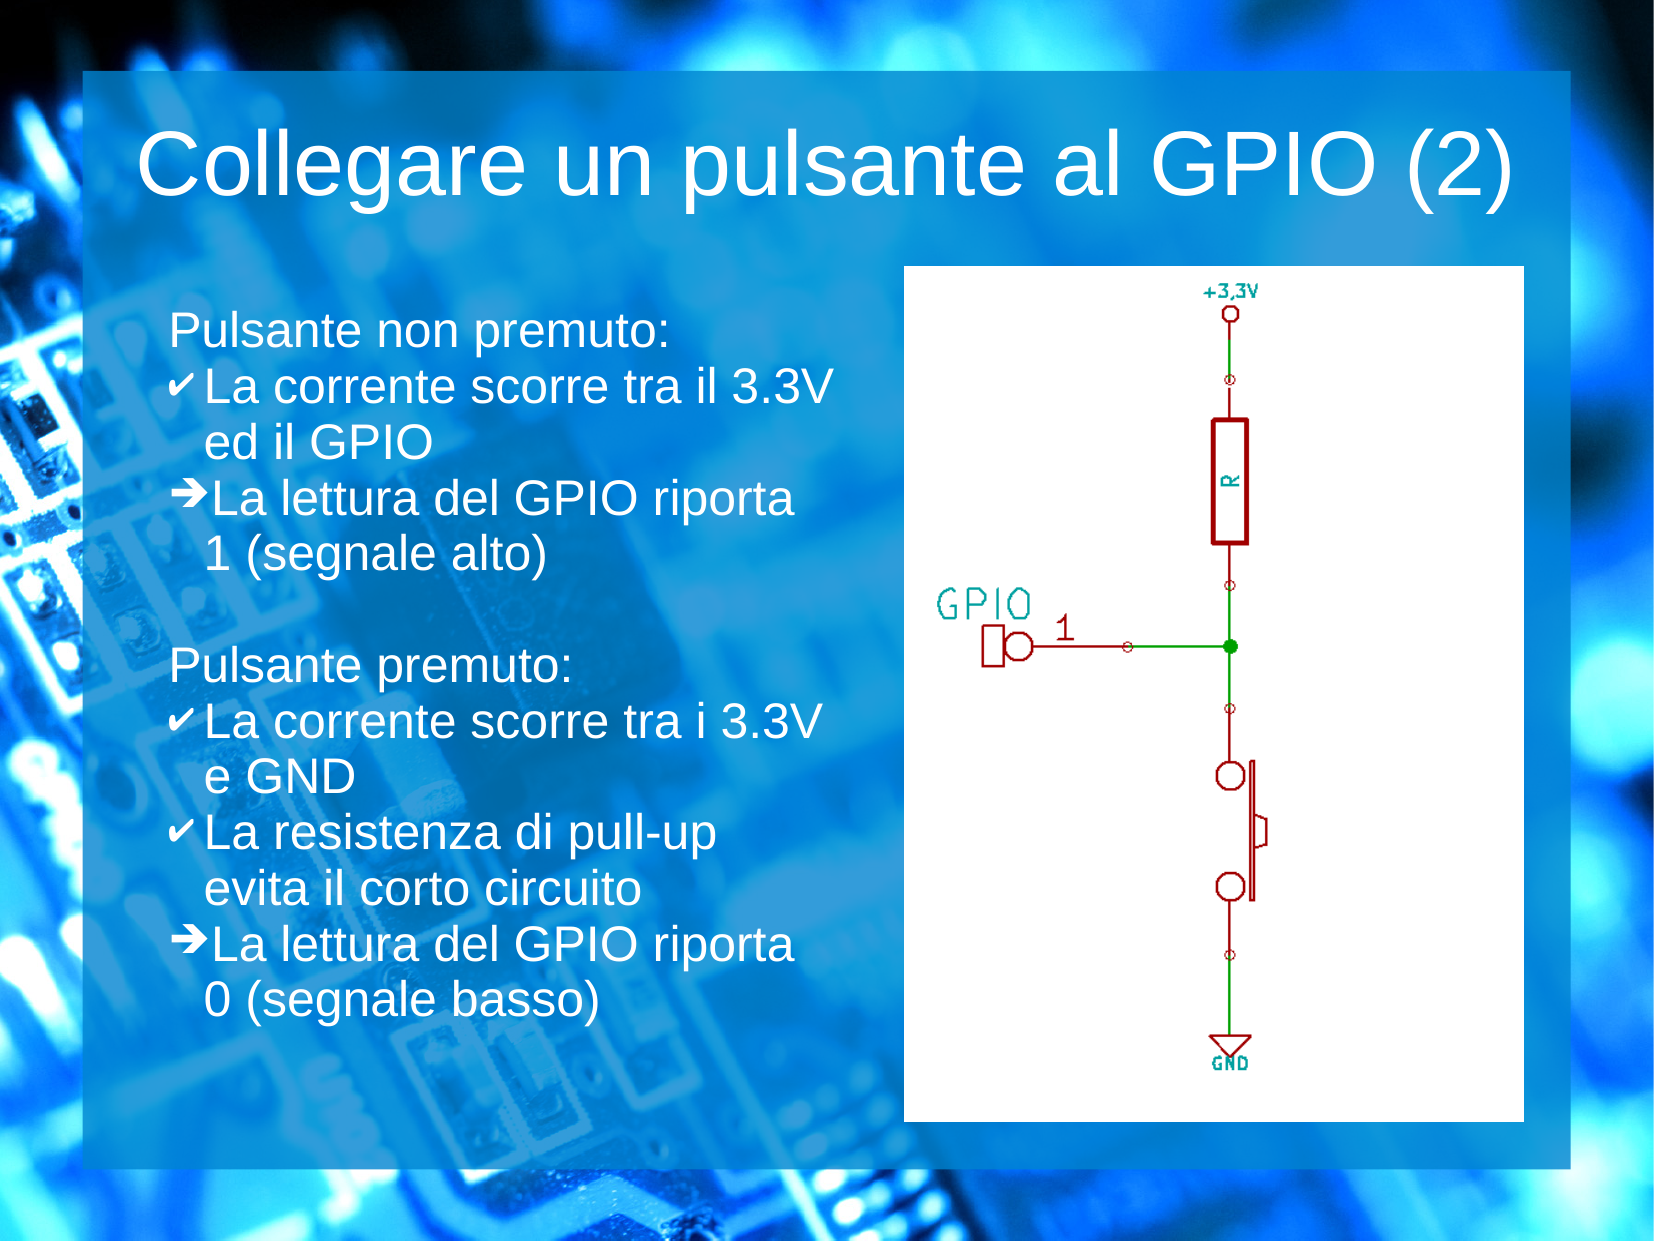

# Collegare un pulsante al GPIO (2)
Pulsante non premuto:
La corrente scorre tra il 3.3V ed il GPIO
La lettura del GPIO riporta 1 (segnale alto)
Pulsante premuto:
La corrente scorre tra i 3.3V e GND
La resistenza di pull-up evita il corto circuito
La lettura del GPIO riporta 0 (segnale basso)